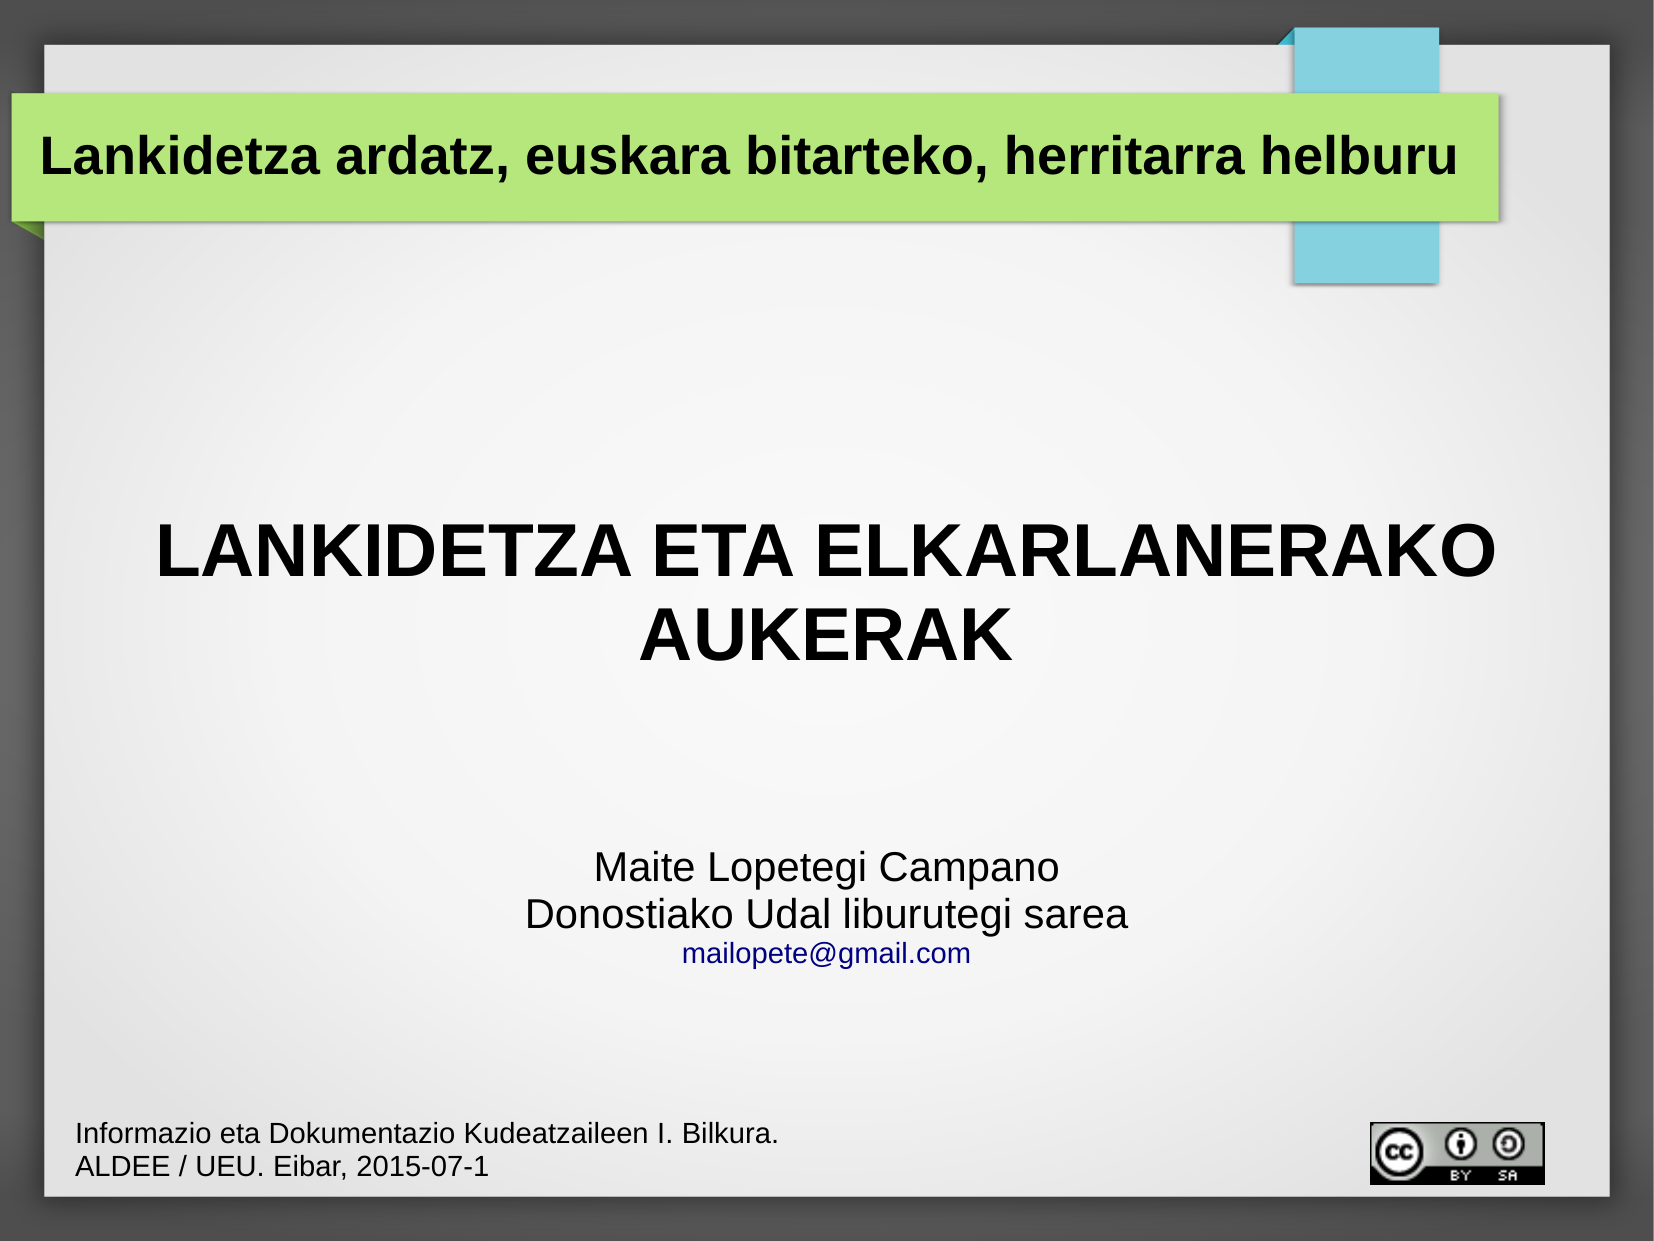

Lankidetza ardatz, euskara bitarteko, herritarra helburu
# LANKIDETZA ETA ELKARLANERAKO AUKERAK
Maite Lopetegi Campano
Donostiako Udal liburutegi sarea
mailopete@gmail.com
Informazio eta Dokumentazio Kudeatzaileen I. Bilkura.
ALDEE / UEU. Eibar, 2015-07-1